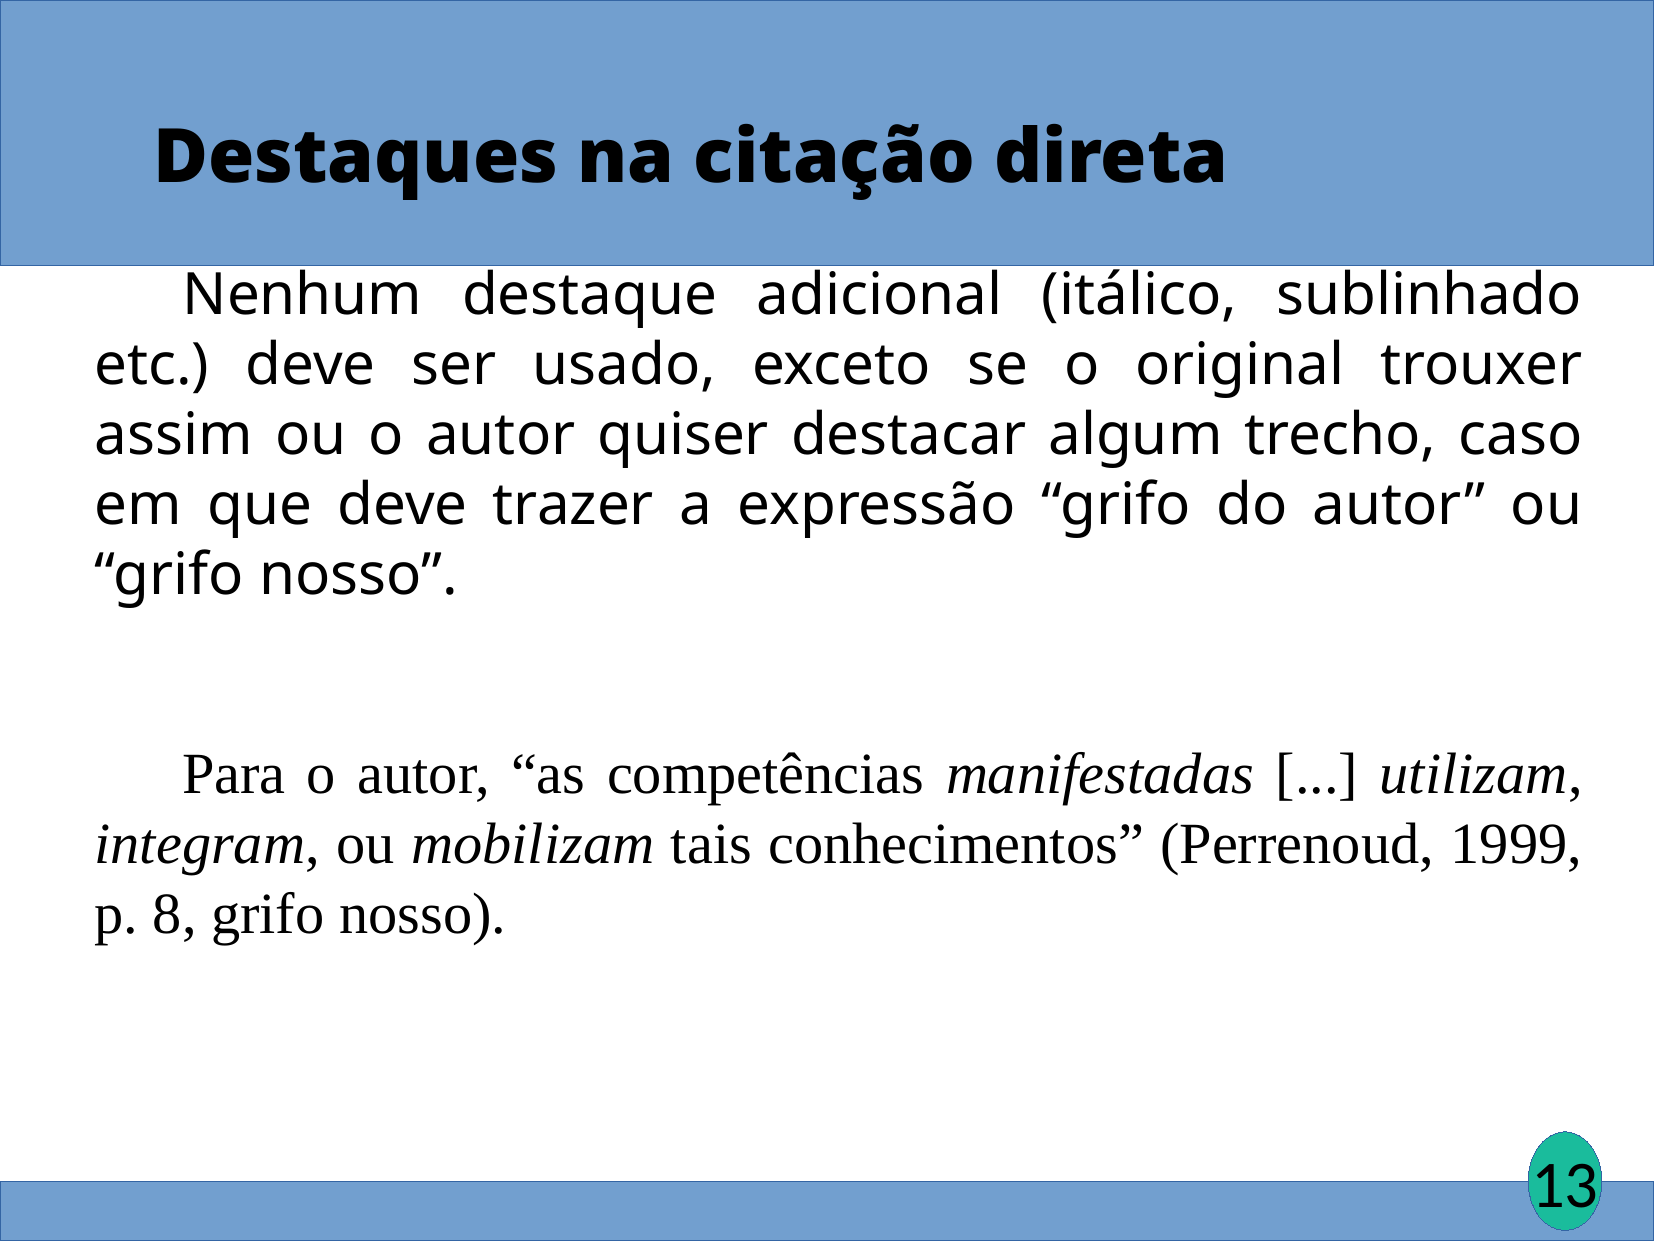

# Destaques na citação direta
Nenhum destaque adicional (itálico, sublinhado etc.) deve ser usado, exceto se o original trouxer assim ou o autor quiser destacar algum trecho, caso em que deve trazer a expressão “grifo do autor” ou “grifo nosso”.
Para o autor, “as competências manifestadas [...] utilizam, integram, ou mobilizam tais conhecimentos” (Perrenoud, 1999, p. 8, grifo nosso).